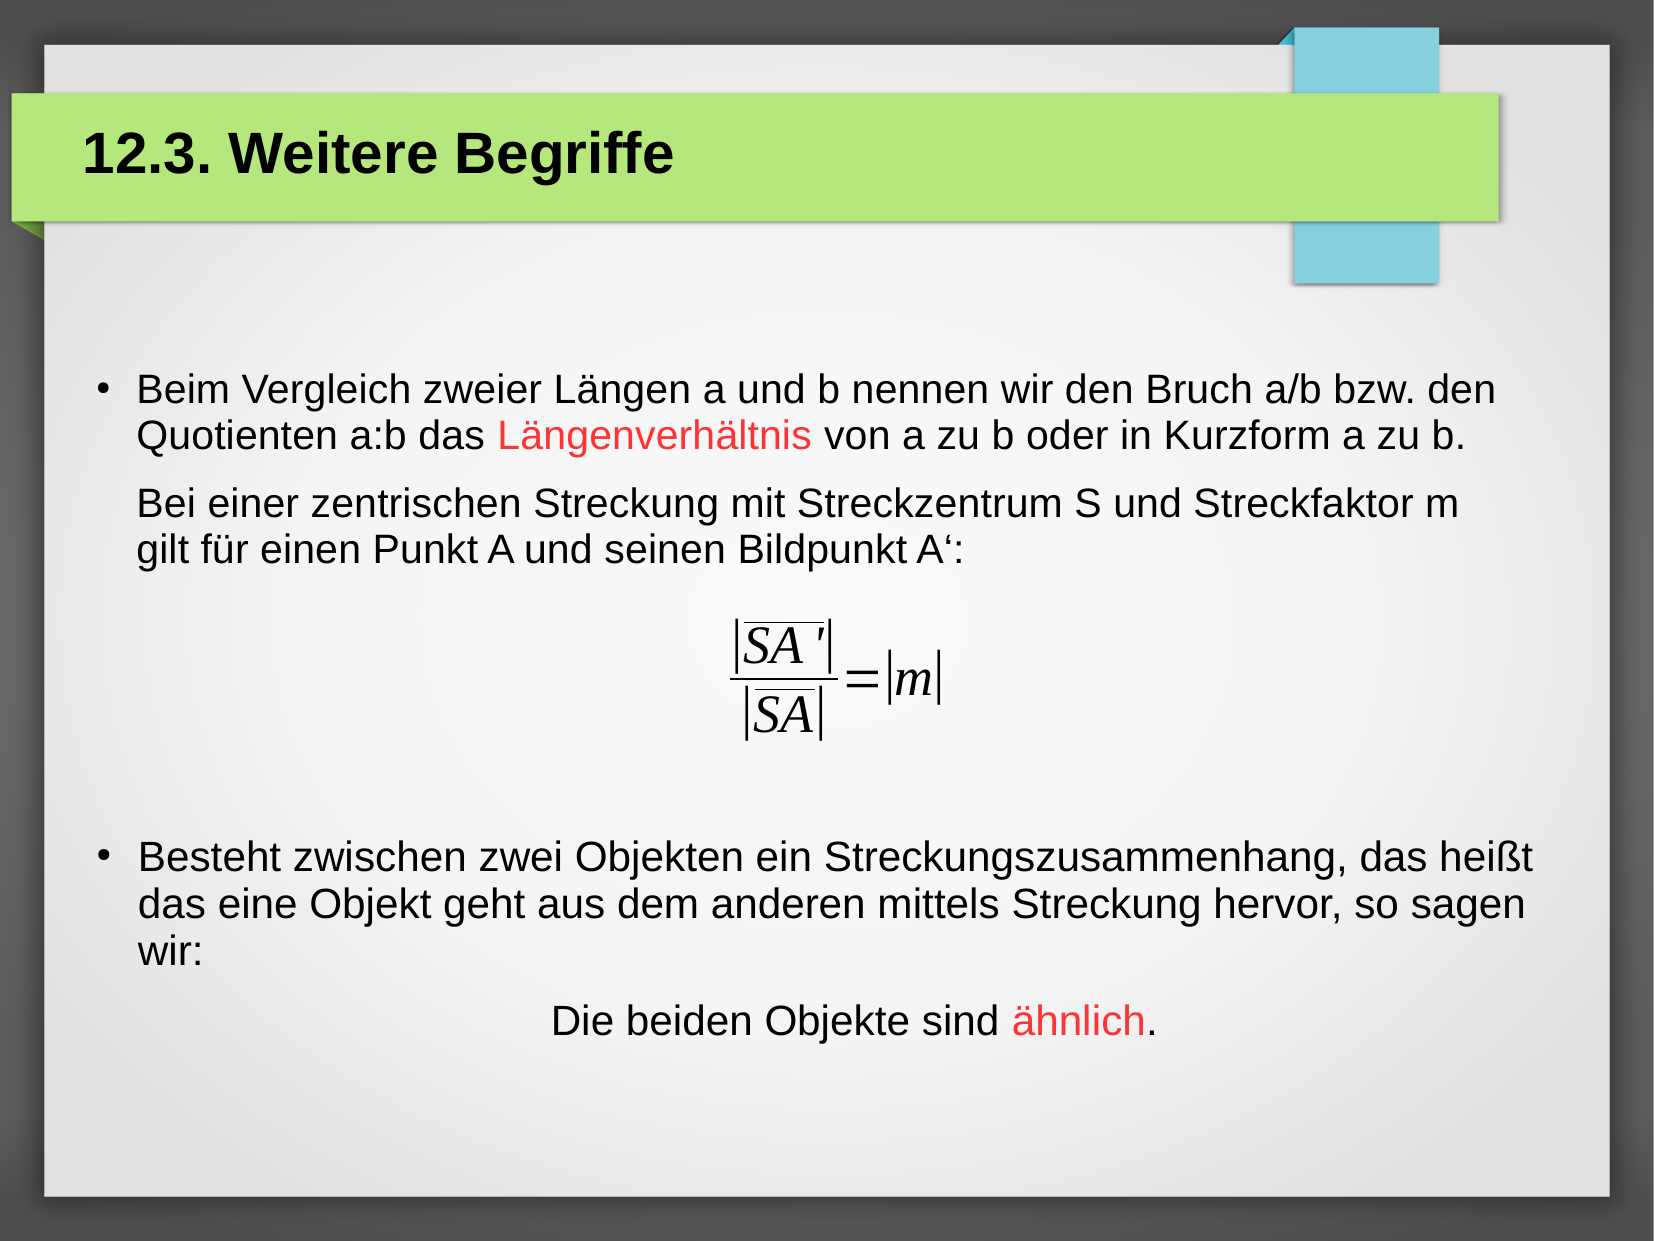

12.3. Weitere Begriffe
# Beim Vergleich zweier Längen a und b nennen wir den Bruch a/b bzw. den Quotienten a:b das Längenverhältnis von a zu b oder in Kurzform a zu b.
Bei einer zentrischen Streckung mit Streckzentrum S und Streckfaktor m gilt für einen Punkt A und seinen Bildpunkt A‘:
Besteht zwischen zwei Objekten ein Streckungszusammenhang, das heißt das eine Objekt geht aus dem anderen mittels Streckung hervor, so sagen wir:
Die beiden Objekte sind ähnlich.